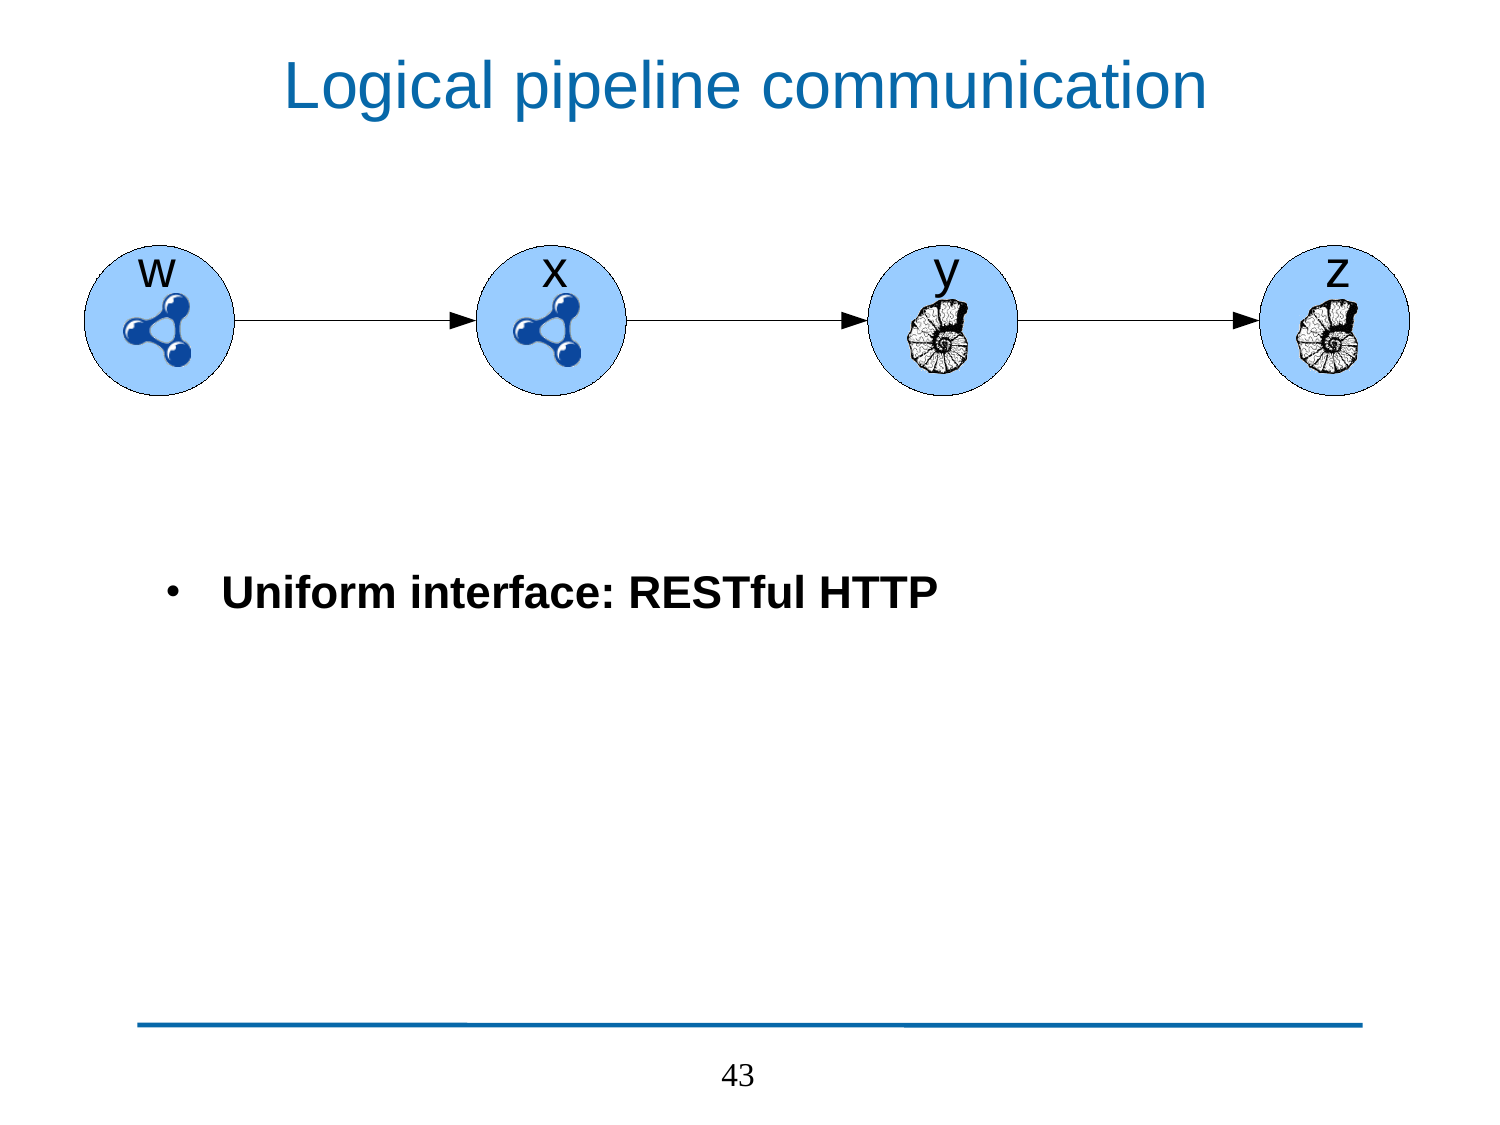

# Logical pipeline communication
w
x
y
z
Uniform interface: RESTful HTTP
43